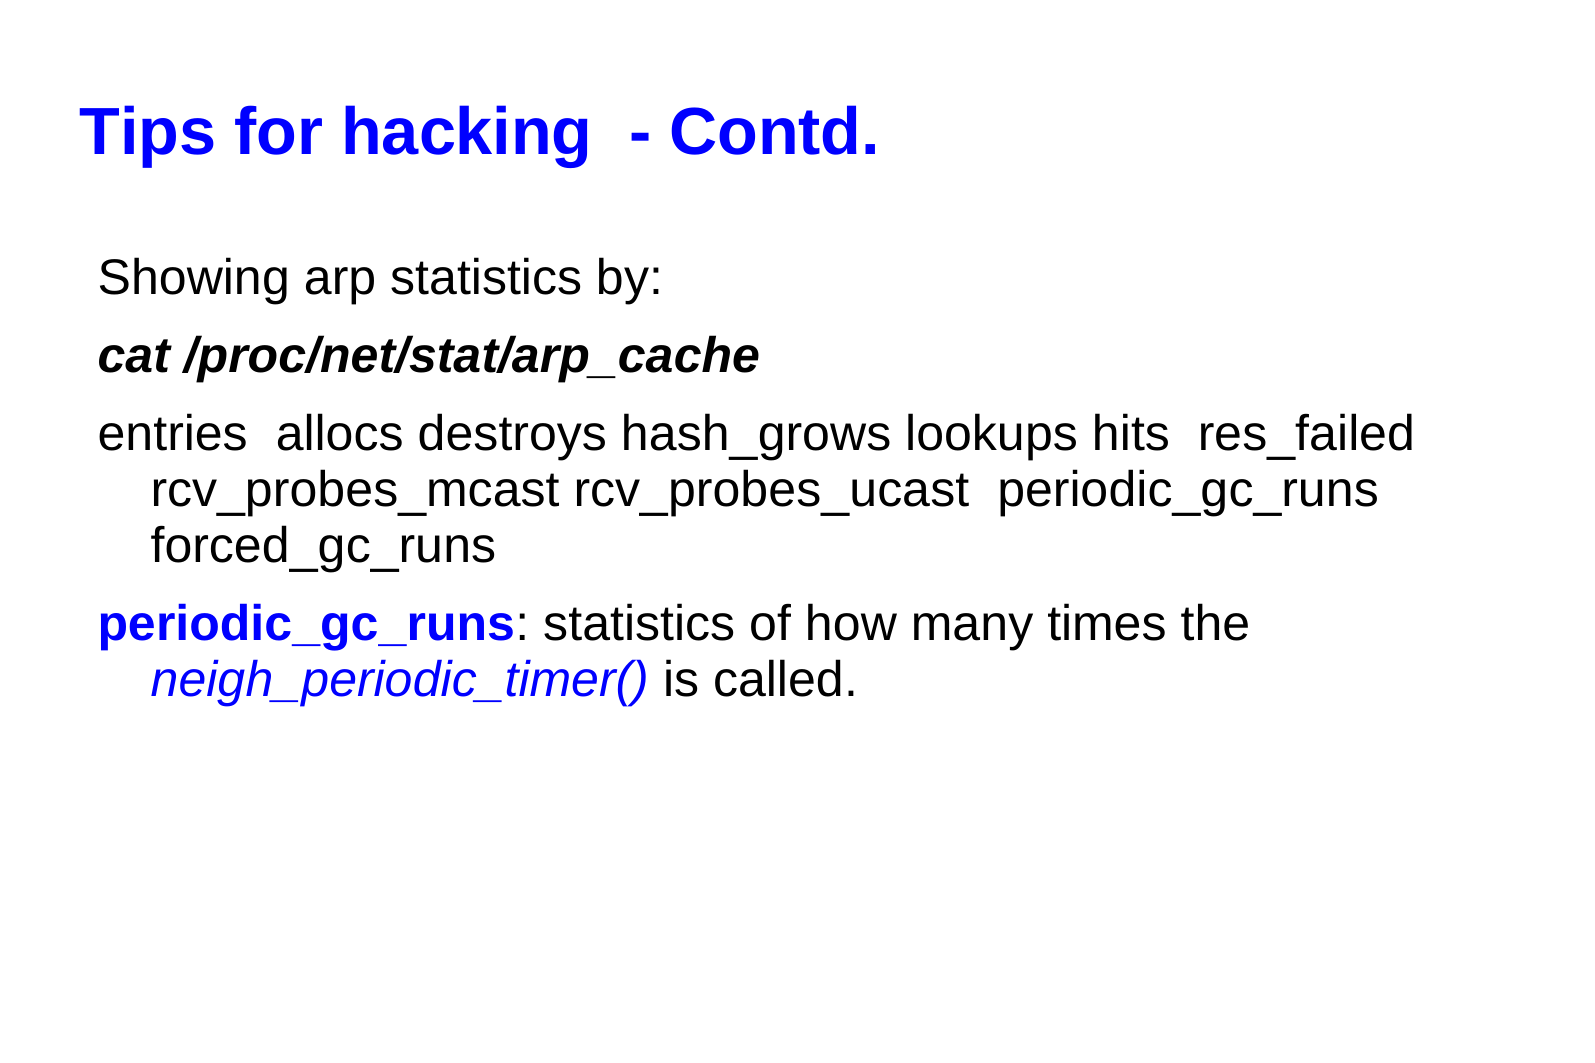

# Tips for hacking - Contd.
Showing arp statistics by:
cat /proc/net/stat/arp_cache
entries allocs destroys hash_grows lookups hits res_failed rcv_probes_mcast rcv_probes_ucast periodic_gc_runs forced_gc_runs
periodic_gc_runs: statistics of how many times the neigh_periodic_timer() is called.